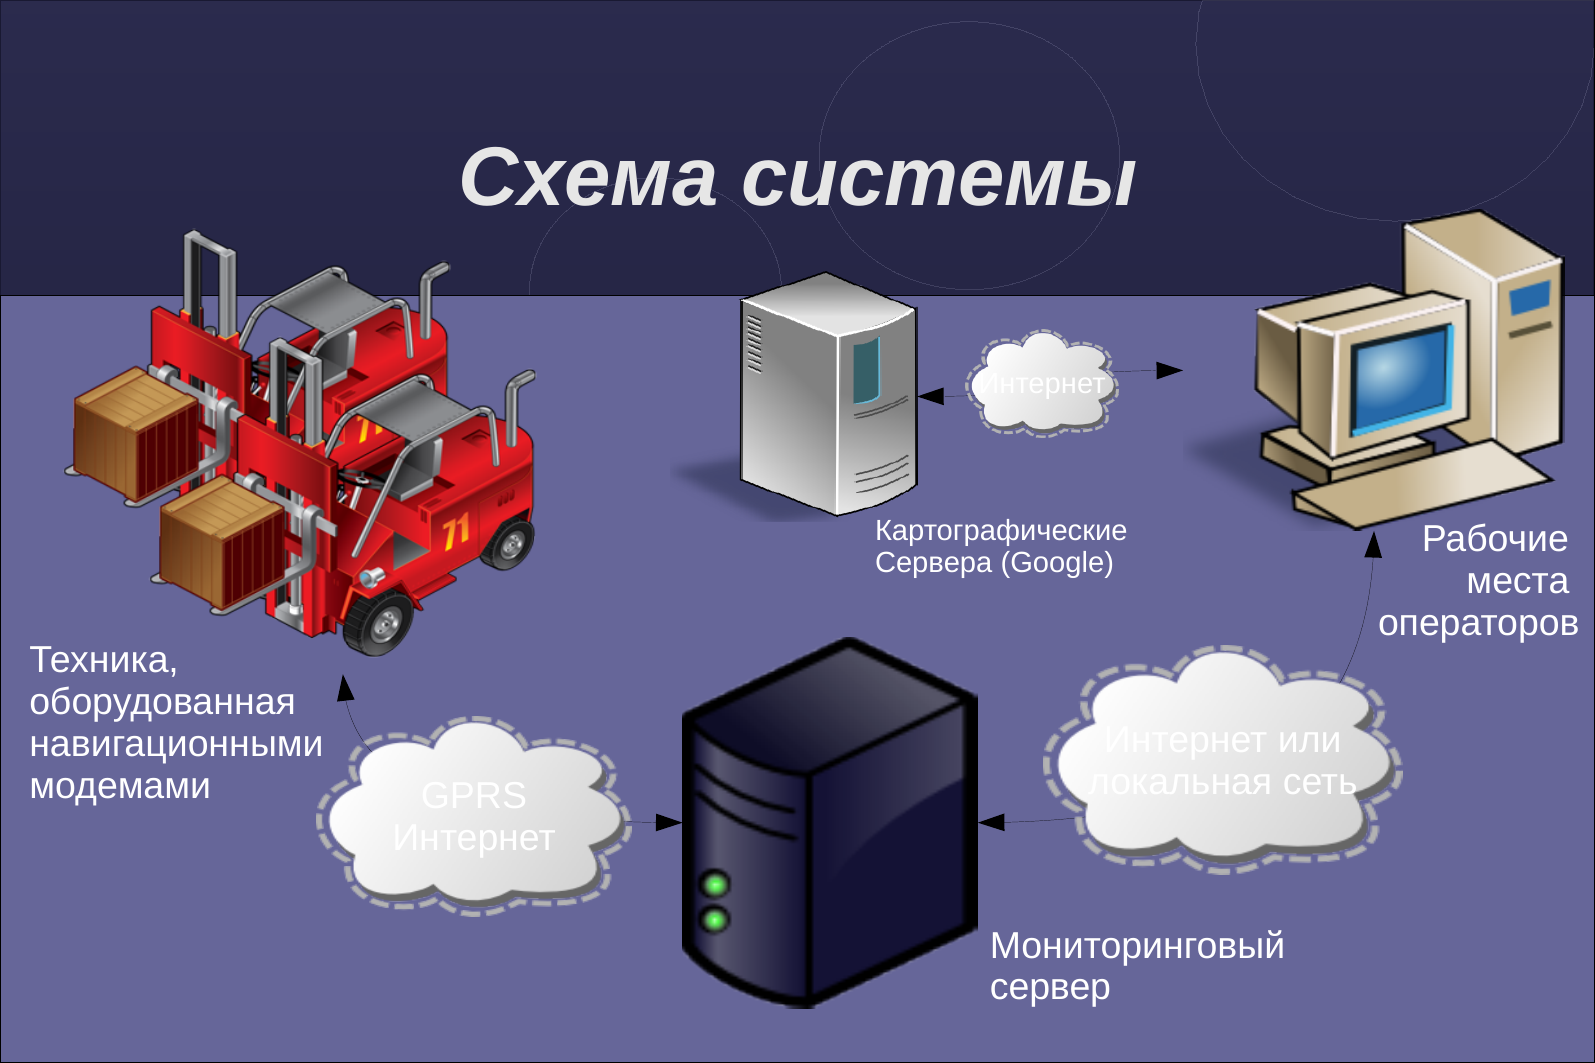

# Схема системы
Интернет
Картографические
Сервера (Google)
Рабочие
места
операторов
Техника,
оборудованная
навигационными
модемами
Интернет или
локальная сеть
GPRS
Интернет
Мониторинговый
сервер